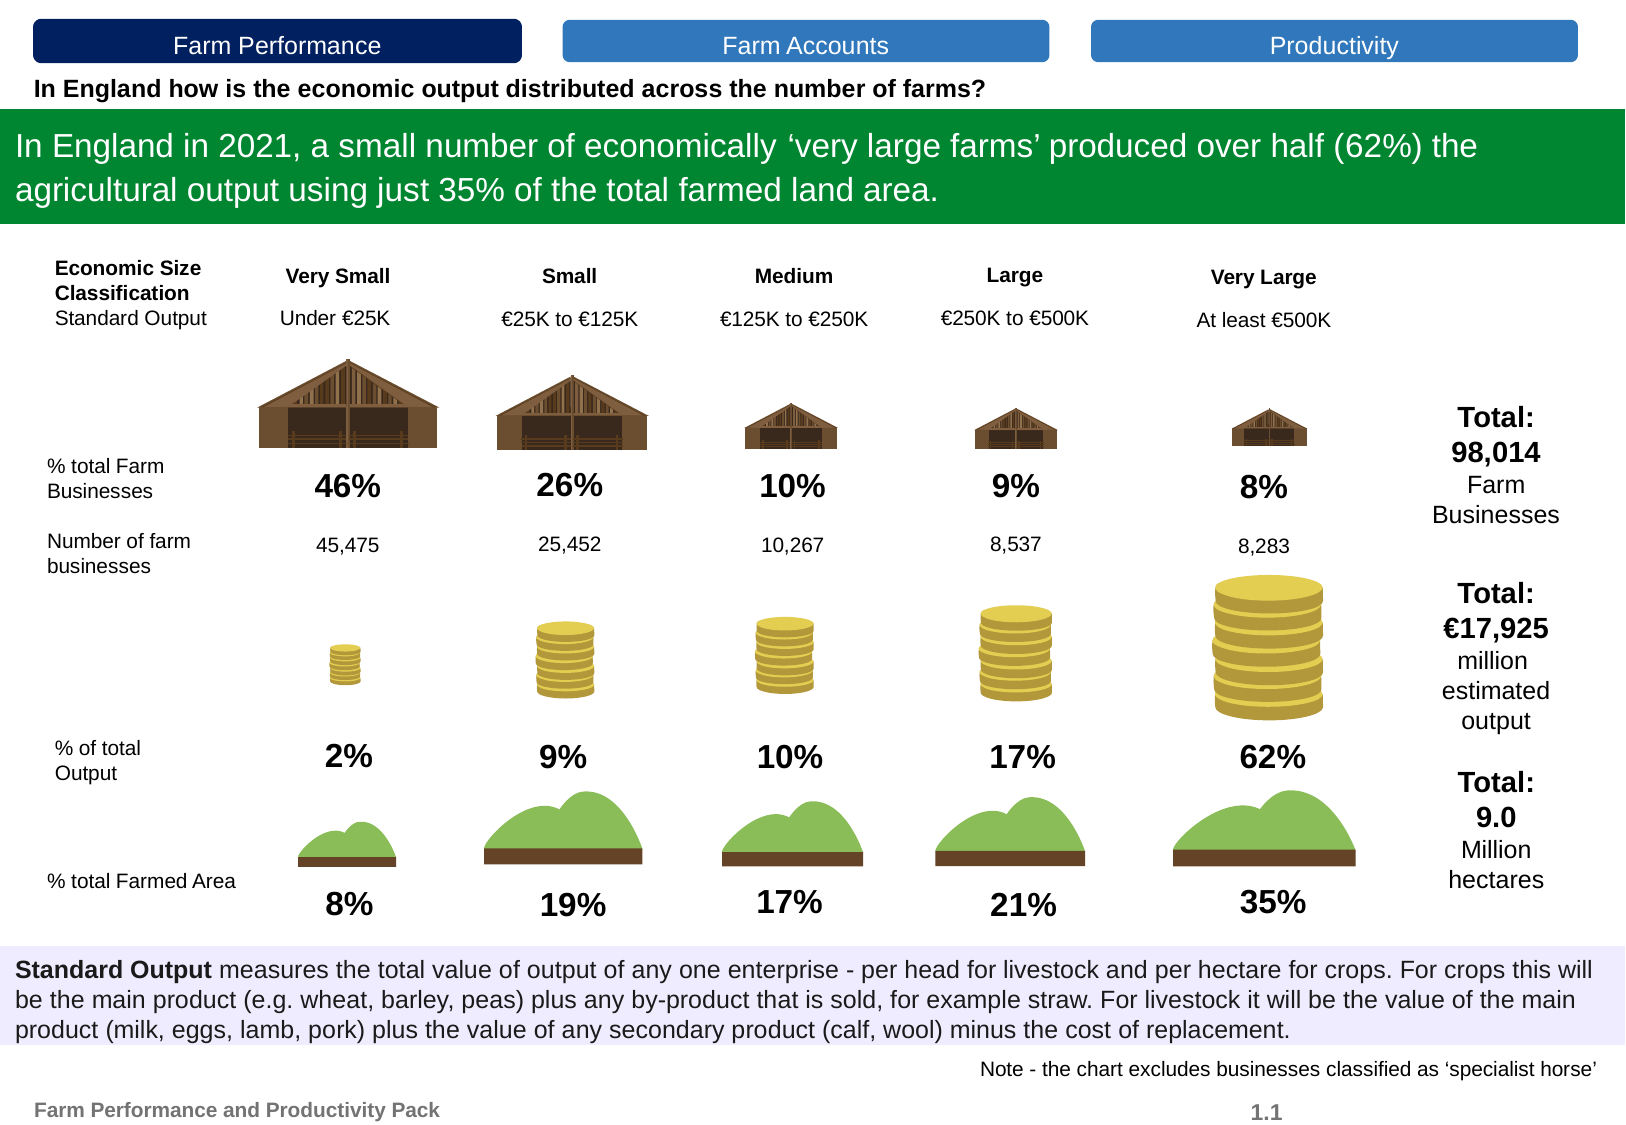

Farm Performance
Farm Accounts
Productivity
In England how is the economic output distributed across the number of farms?
In England in 2021, a small number of economically ‘very large farms’ produced over half (62%) the agricultural output using just 35% of the total farmed land area.
# Slide 1.1 - In England how is the economic output distributed across the number of farms?
Economic Size Classification
Standard Output
Large
€250K to €500K
Very Small
Under €25K
Medium
€125K to €250K
Small
€25K to €125K
Very Large
At least €500K
Total:
98,014
Farm Businesses
% total Farm Businesses
Number of farm businesses
26%
25,452
9%
8,537
46%
45,475
10%
10,267
8%
8,283
Total:
€17,925 million
estimated
output
% of total Output
2%
9%
10%
17%
62%
Total:
9.0
Million
hectares
% total Farmed Area
35%
17%
8%
19%
21%
Standard Output measures the total value of output of any one enterprise - per head for livestock and per hectare for crops. For crops this will be the main product (e.g. wheat, barley, peas) plus any by-product that is sold, for example straw. For livestock it will be the value of the main product (milk, eggs, lamb, pork) plus the value of any secondary product (calf, wool) minus the cost of replacement.
Note - the chart excludes businesses classified as ‘specialist horse’
1.1
Farm Performance and Productivity Pack